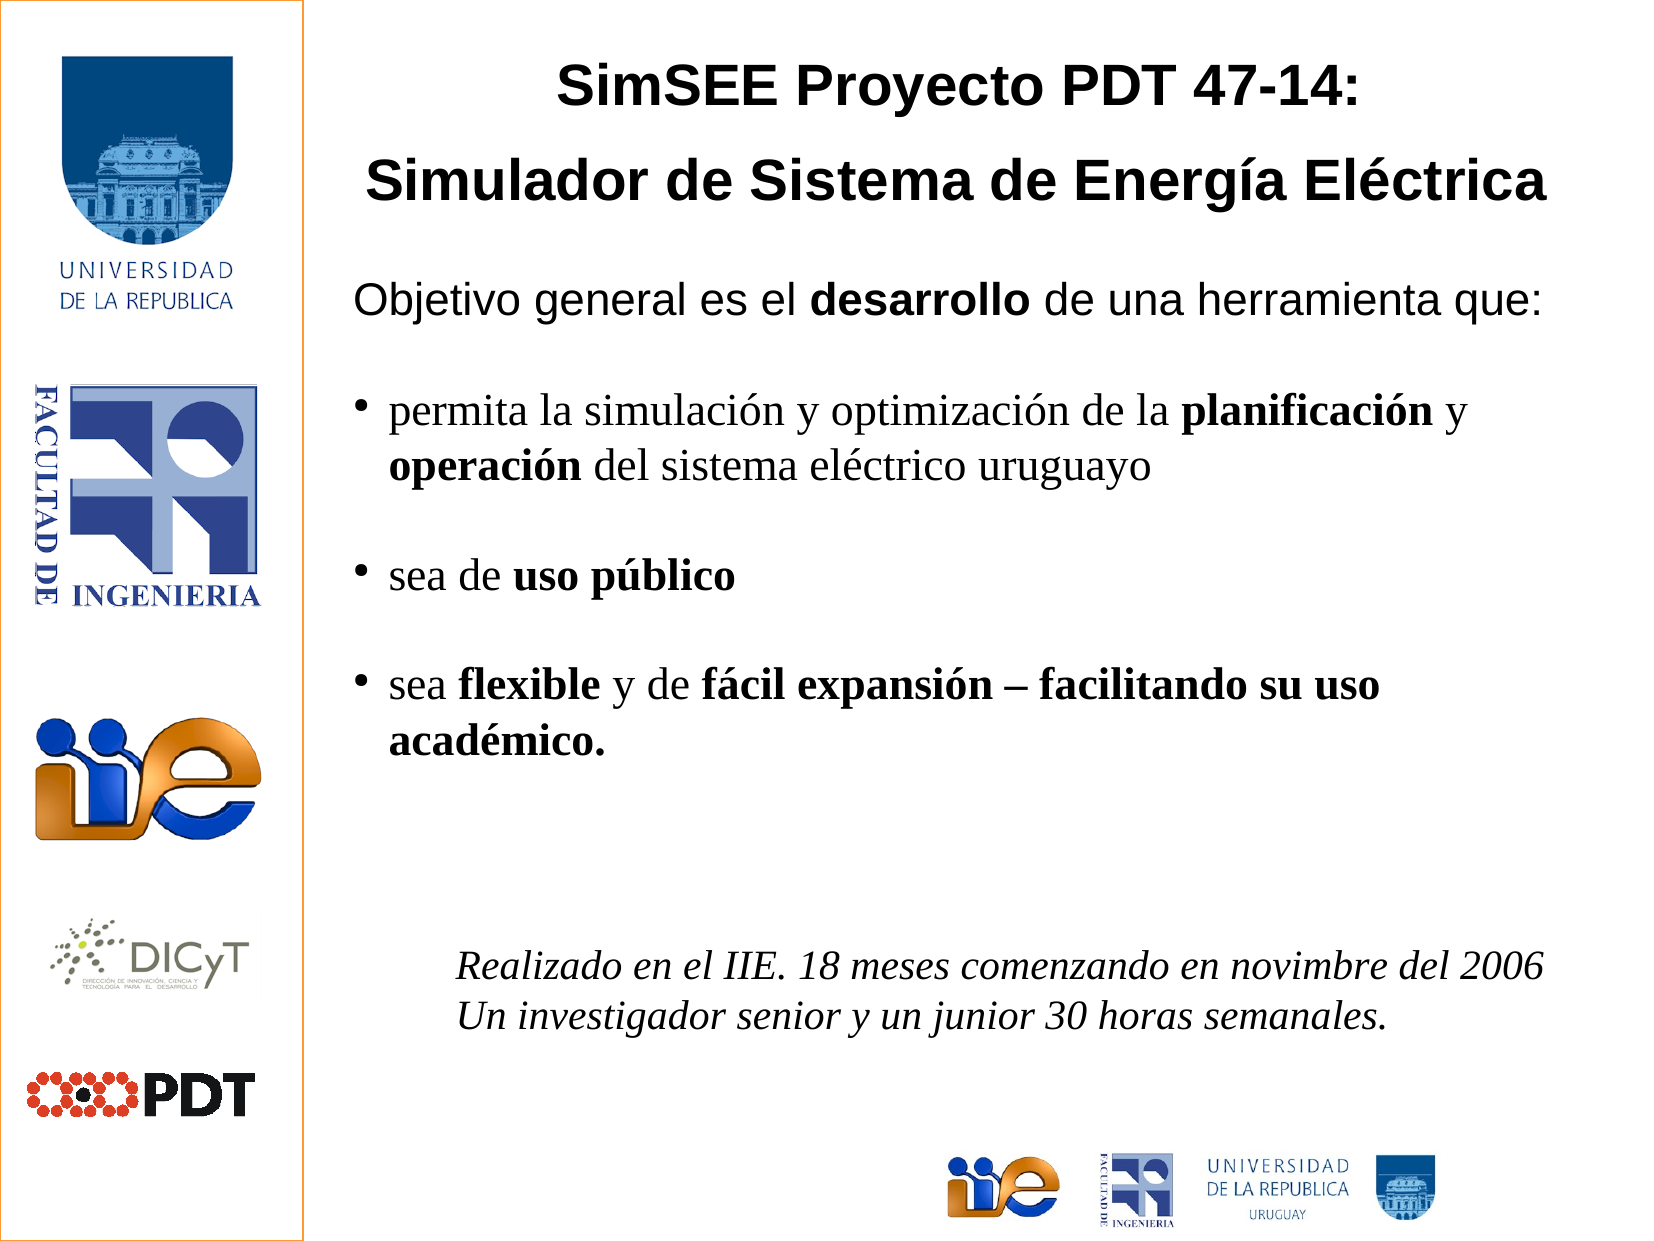

# SimSEE Proyecto PDT 47-14: Simulador de Sistema de Energía Eléctrica
Objetivo general es el desarrollo de una herramienta que:
permita la simulación y optimización de la planificación y operación del sistema eléctrico uruguayo
sea de uso público
sea flexible y de fácil expansión – facilitando su uso académico.
Realizado en el IIE. 18 meses comenzando en novimbre del 2006
Un investigador senior y un junior 30 horas semanales.